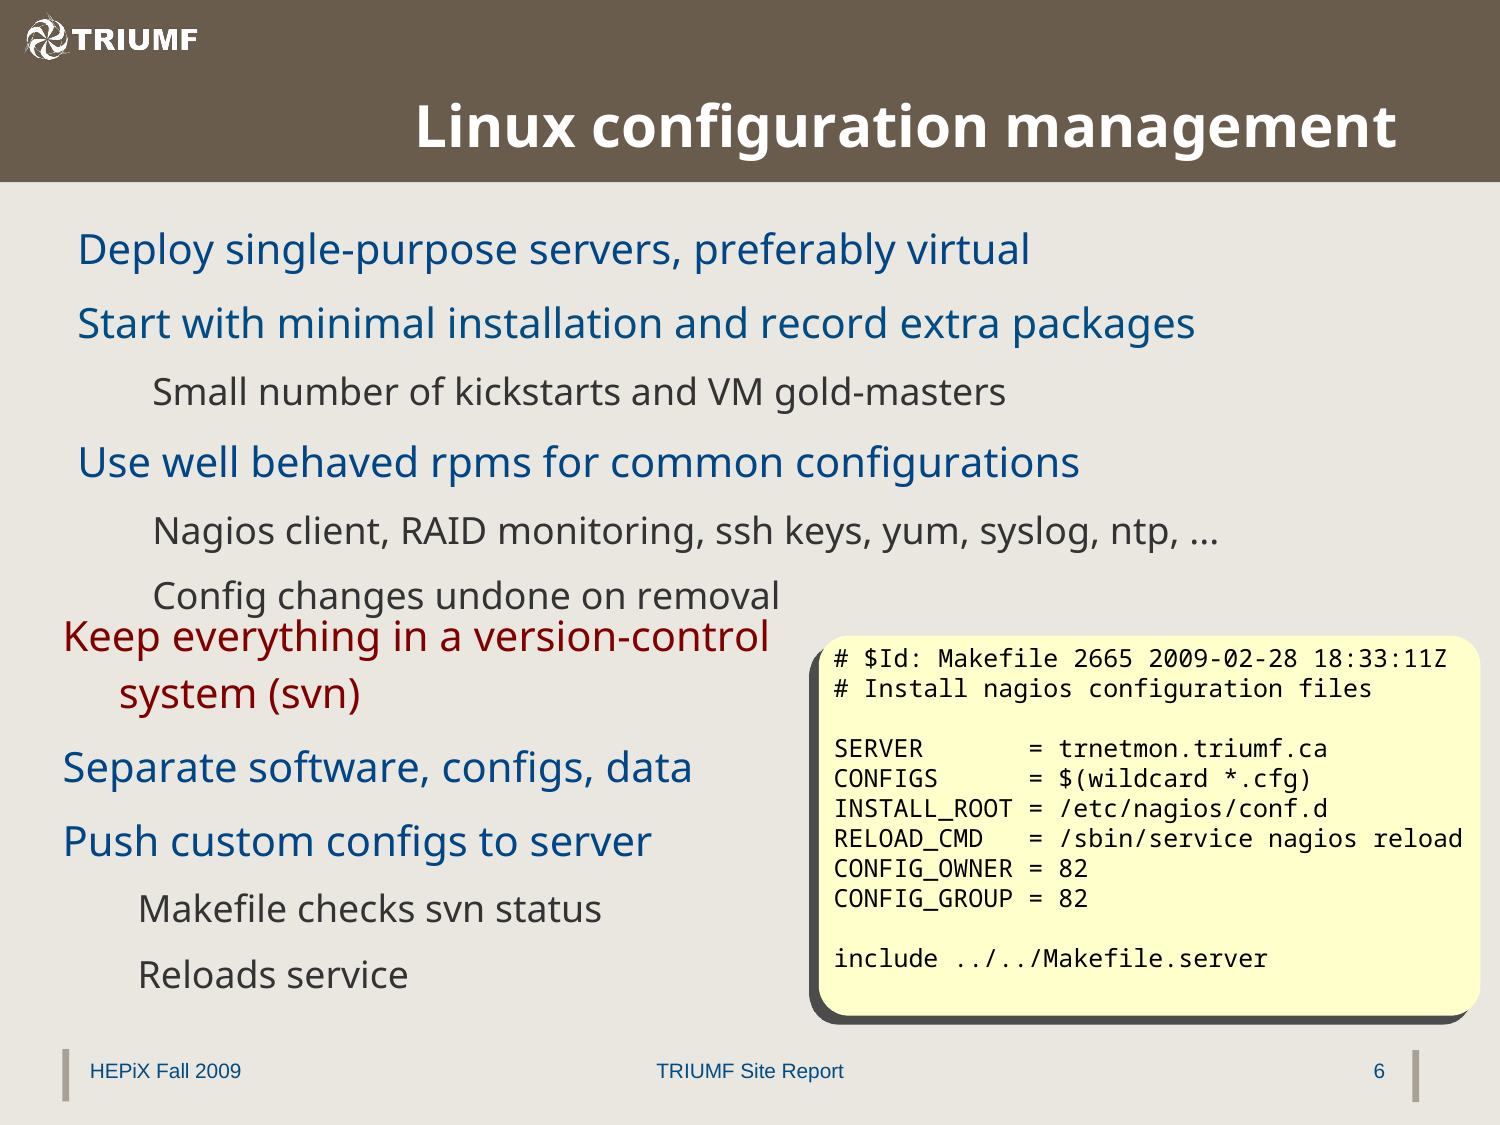

# Linux configuration management
Deploy single-purpose servers, preferably virtual
Start with minimal installation and record extra packages
Small number of kickstarts and VM gold-masters
Use well behaved rpms for common configurations
Nagios client, RAID monitoring, ssh keys, yum, syslog, ntp, ...
Config changes undone on removal
Keep everything in a version-control system (svn)
Separate software, configs, data
Push custom configs to server
Makefile checks svn status
Reloads service
# $Id: Makefile 2665 2009-02-28 18:33:11Z
# Install nagios configuration files
SERVER = trnetmon.triumf.ca
CONFIGS = $(wildcard *.cfg)
INSTALL_ROOT = /etc/nagios/conf.d
RELOAD_CMD = /sbin/service nagios reload
CONFIG_OWNER = 82
CONFIG_GROUP = 82
include ../../Makefile.server
HEPiX Fall 2009
TRIUMF Site Report